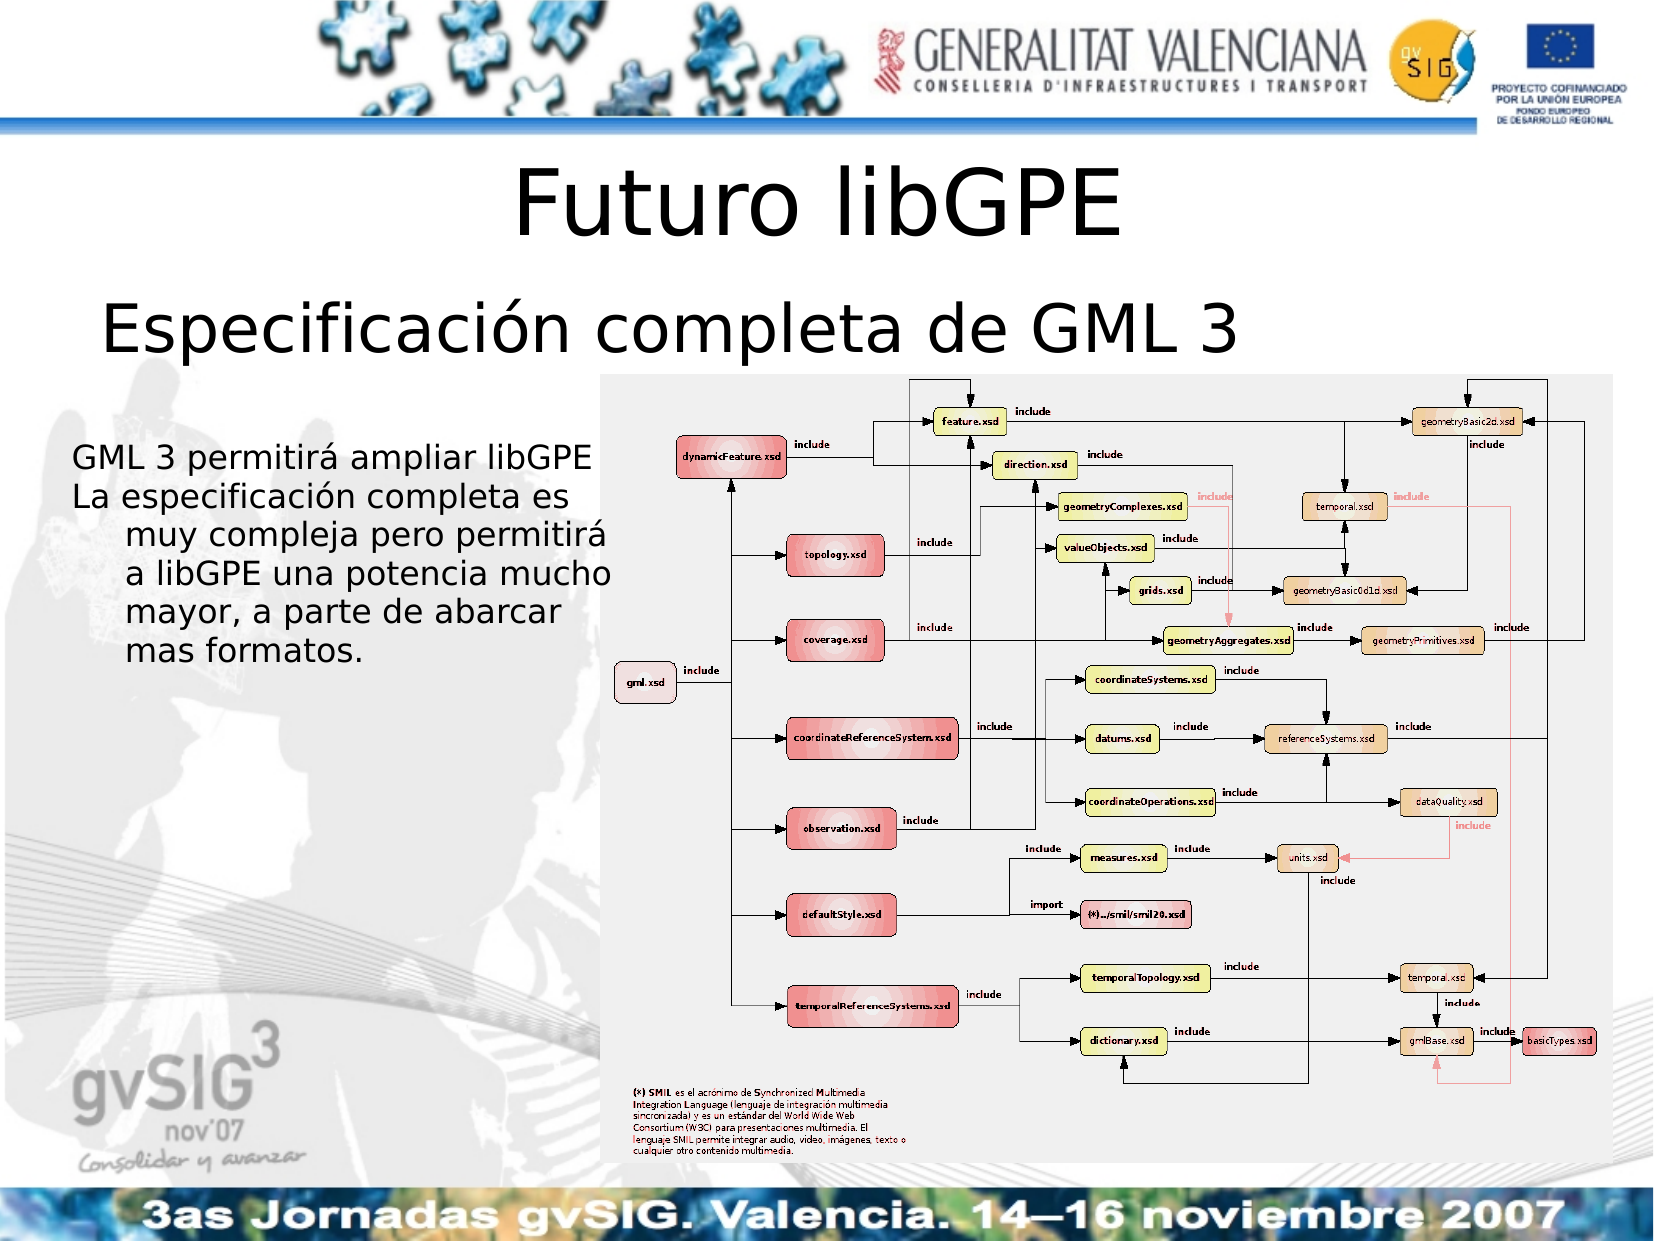

# Futuro libGPE
Especificación completa de GML 3
GML 3 permitirá ampliar libGPE
La especificación completa es muy compleja pero permitirá a libGPE una potencia mucho mayor, a parte de abarcar mas formatos.